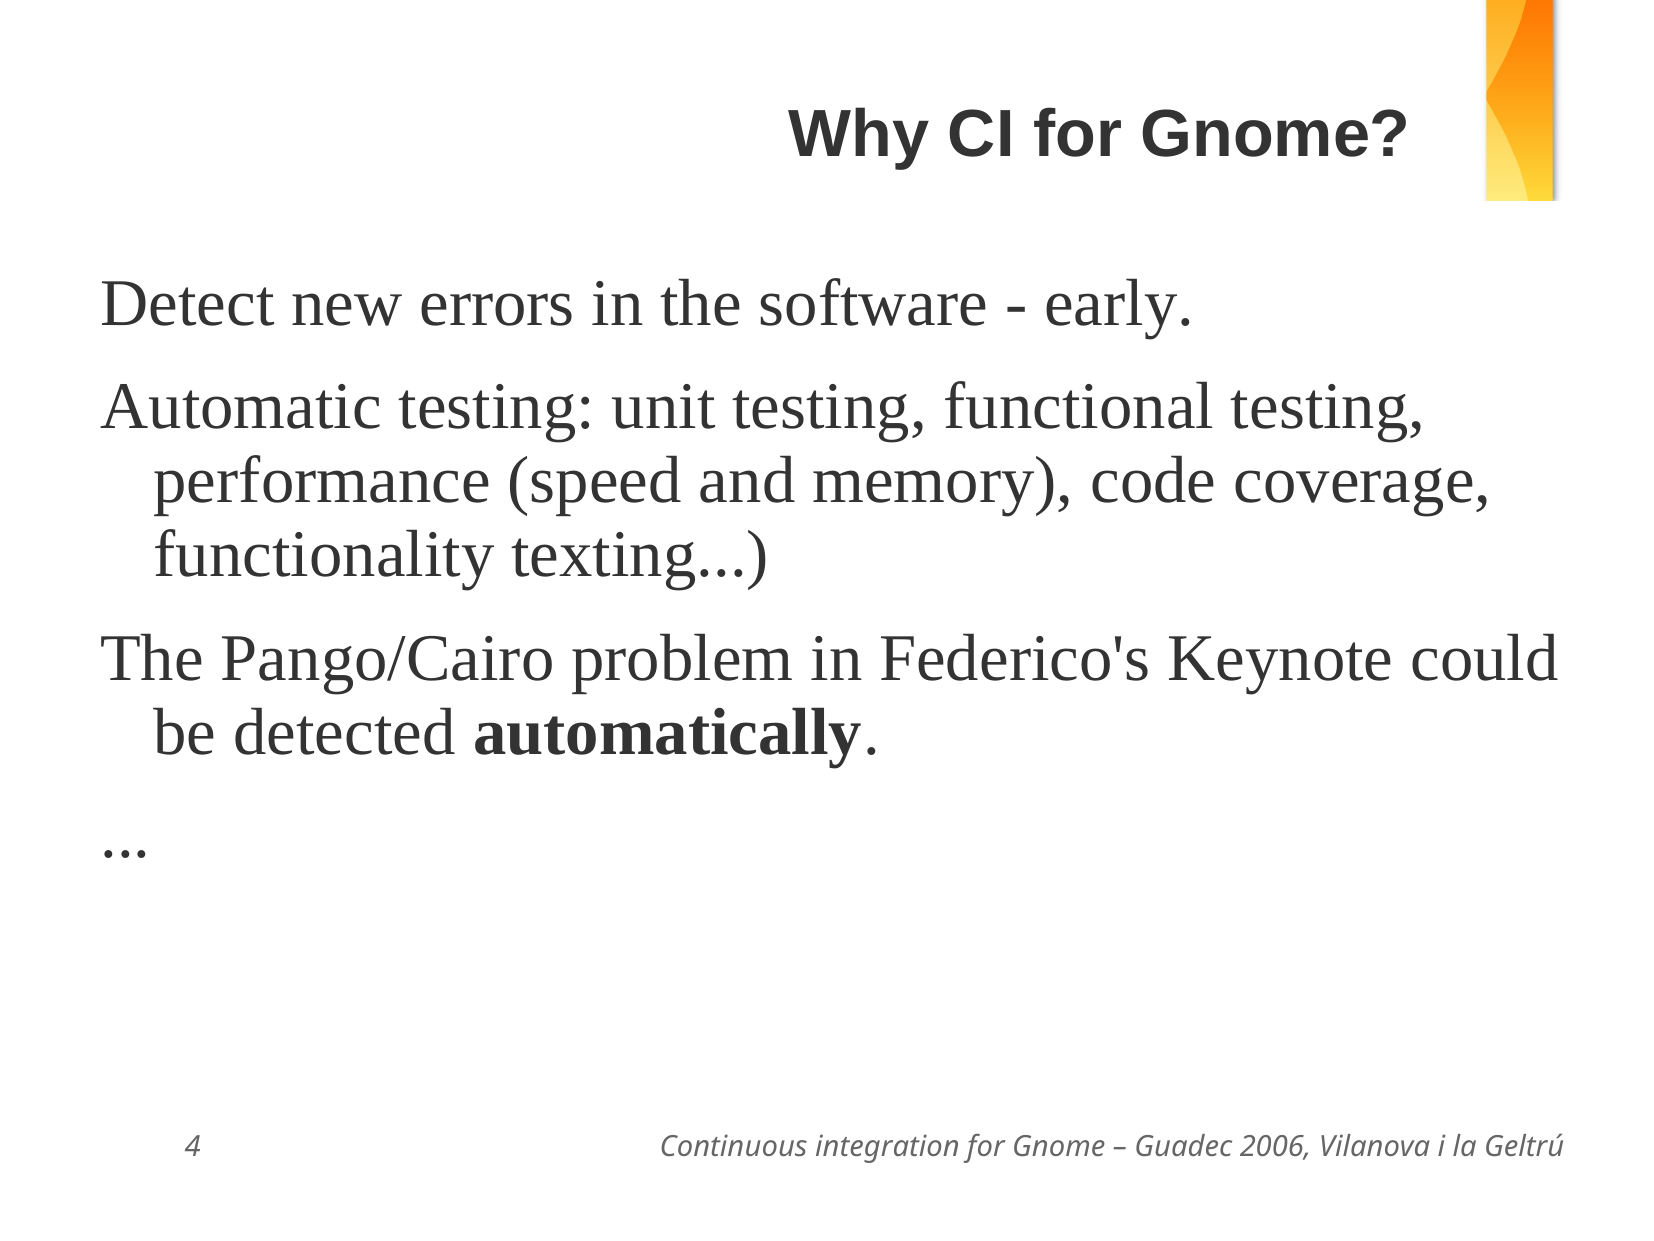

# Why CI for Gnome?
Detect new errors in the software - early.
Automatic testing: unit testing, functional testing, performance (speed and memory), code coverage, functionality texting...)
The Pango/Cairo problem in Federico's Keynote could be detected automatically.
...
4